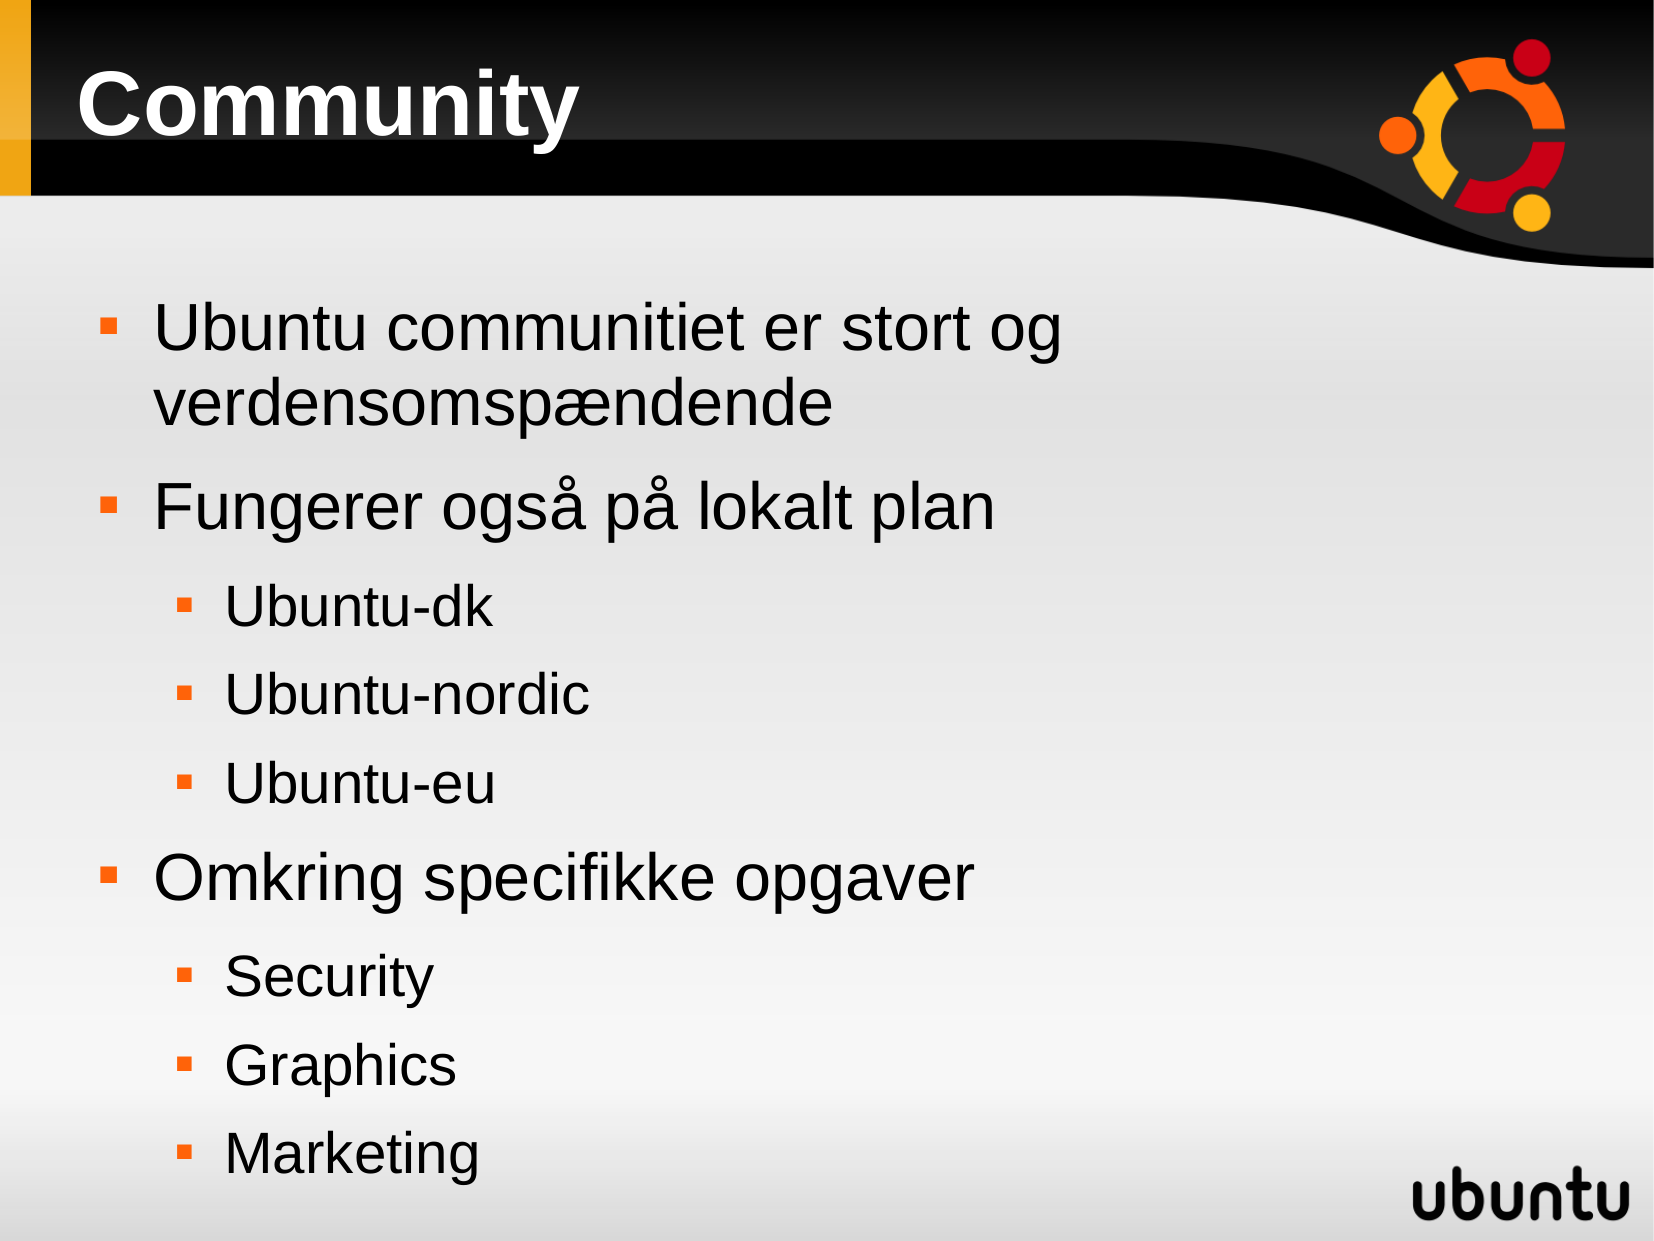

# Community
Ubuntu communitiet er stort og verdensomspændende
Fungerer også på lokalt plan
Ubuntu-dk
Ubuntu-nordic
Ubuntu-eu
Omkring specifikke opgaver
Security
Graphics
Marketing